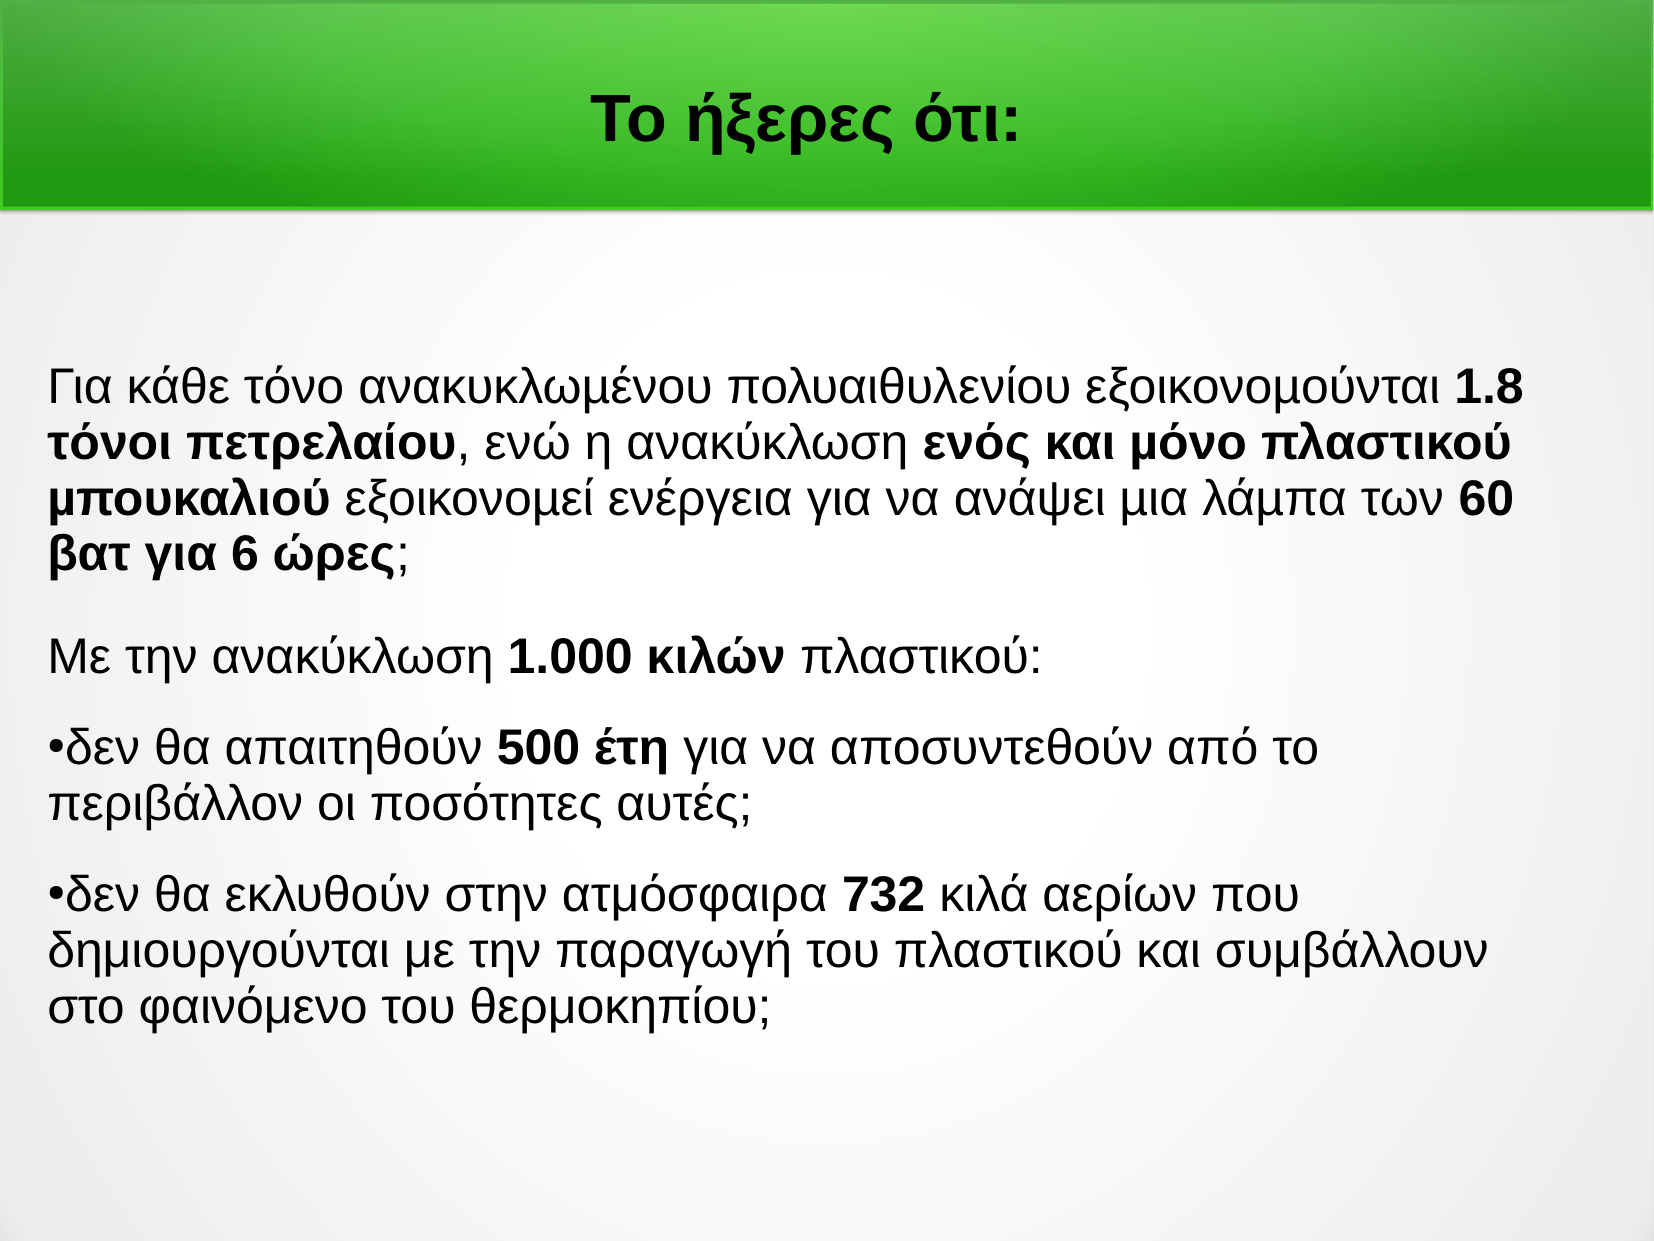

Το ήξερες ότι:
# Για κάθε τόνο ανακυκλωµένου πολυαιθυλενίου εξοικονοµούνται 1.8 τόνοι πετρελαίου, ενώ η ανακύκλωση ενός και µόνο πλαστικού µπουκαλιού εξοικονοµεί ενέργεια για να ανάψει µια λάµπα των 60 βατ για 6 ώρες;
Με την ανακύκλωση 1.000 κιλών πλαστικού:
δεν θα απαιτηθούν 500 έτη για να αποσυντεθούν από το περιβάλλον οι ποσότητες αυτές;
δεν θα εκλυθούν στην ατμόσφαιρα 732 κιλά αερίων που δημιουργούνται με την παραγωγή του πλαστικού και συμβάλλουν στο φαινόμενο του θερμοκηπίου;